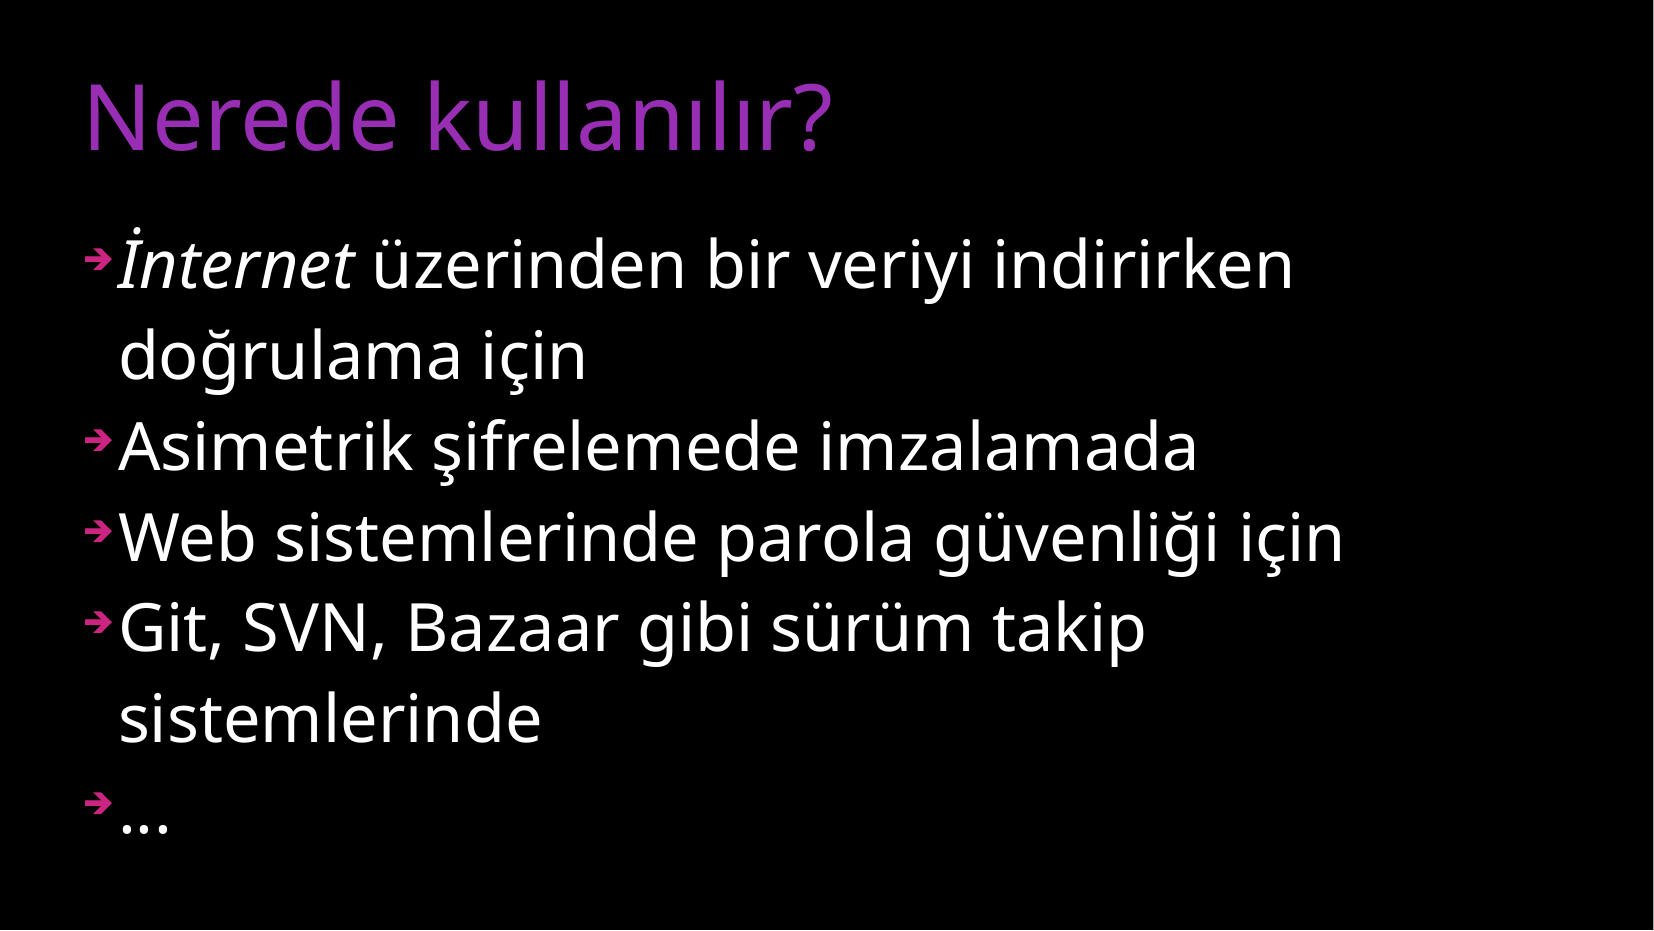

# Nerede kullanılır?
İnternet üzerinden bir veriyi indirirken doğrulama için
Asimetrik şifrelemede imzalamada
Web sistemlerinde parola güvenliği için
Git, SVN, Bazaar gibi sürüm takip sistemlerinde
...